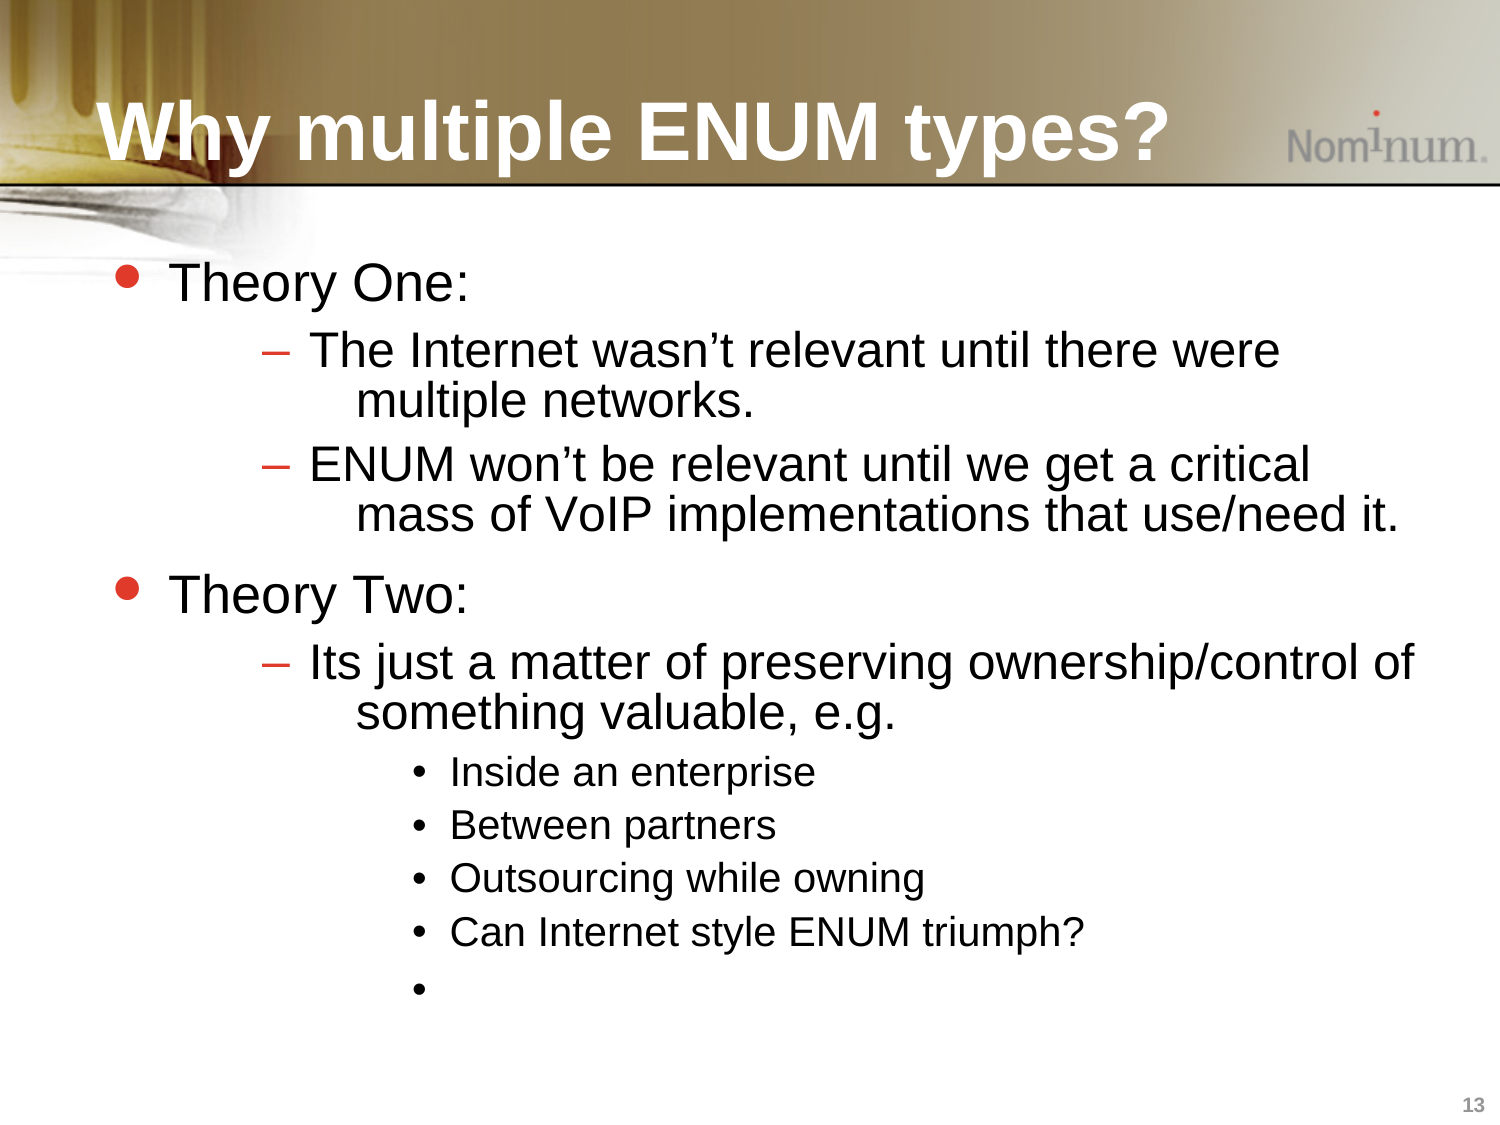

# Why multiple ENUM types?
Theory One:
The Internet wasn’t relevant until there were multiple networks.
ENUM won’t be relevant until we get a critical mass of VoIP implementations that use/need it.
Theory Two:
Its just a matter of preserving ownership/control of something valuable, e.g.
Inside an enterprise
Between partners
Outsourcing while owning
Can Internet style ENUM triumph?